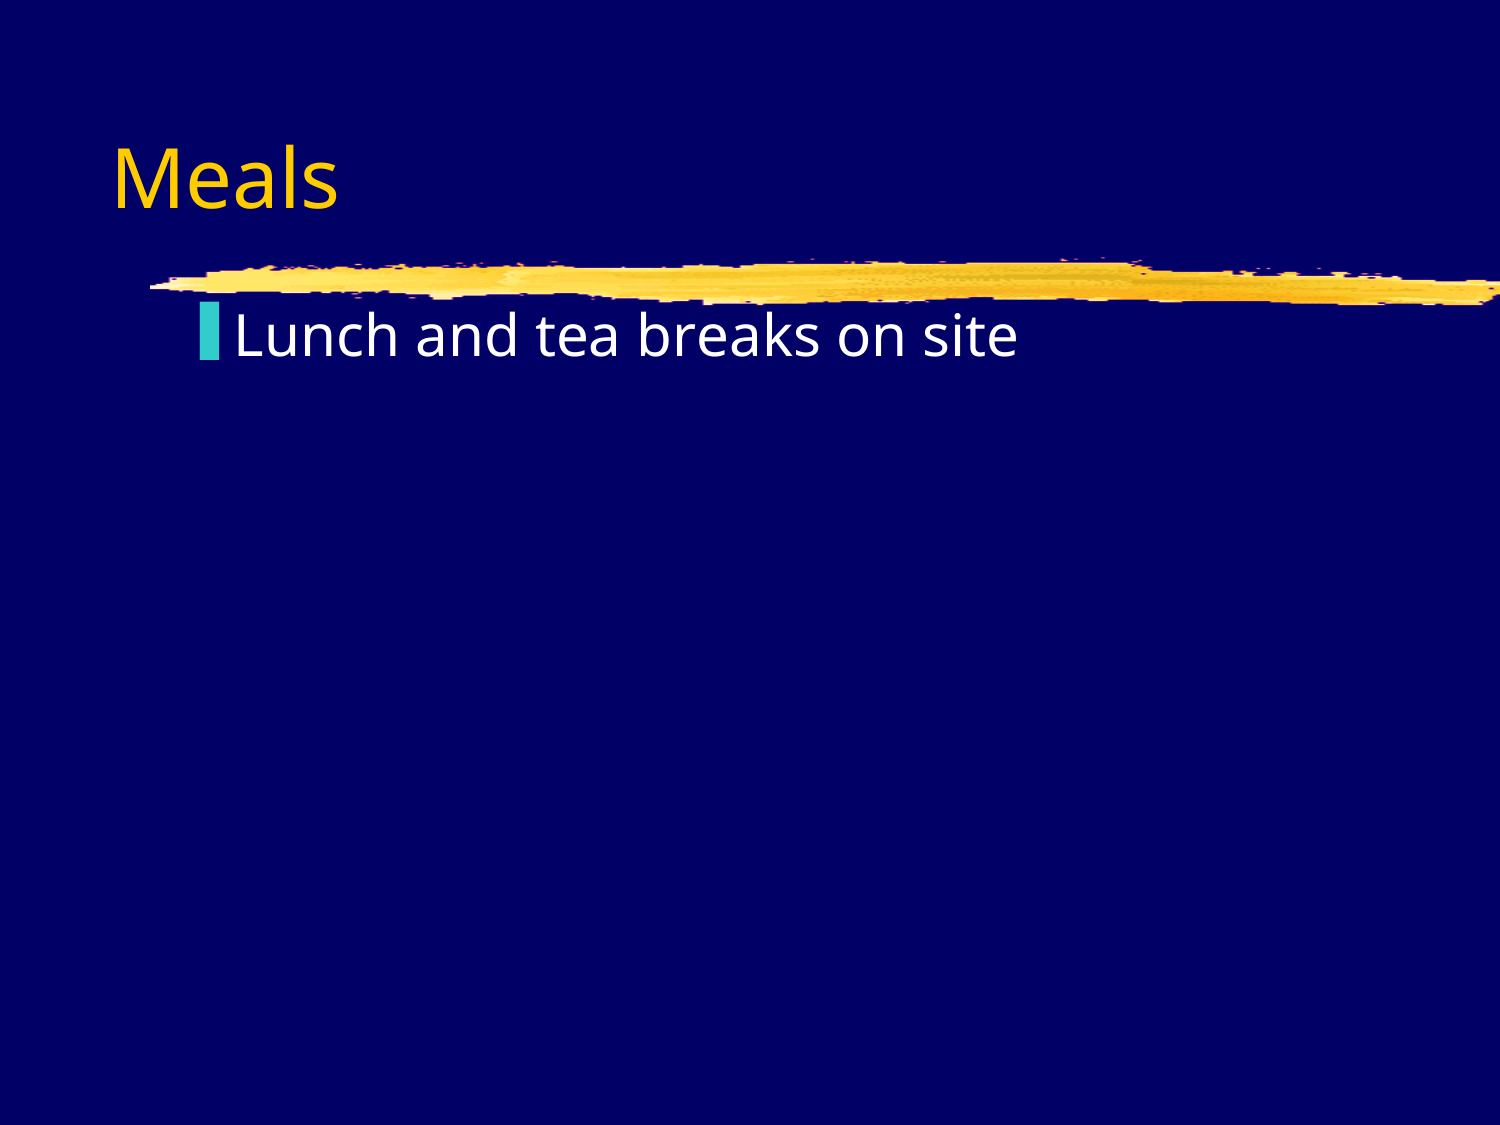

# Meals
Lunch and tea breaks on site